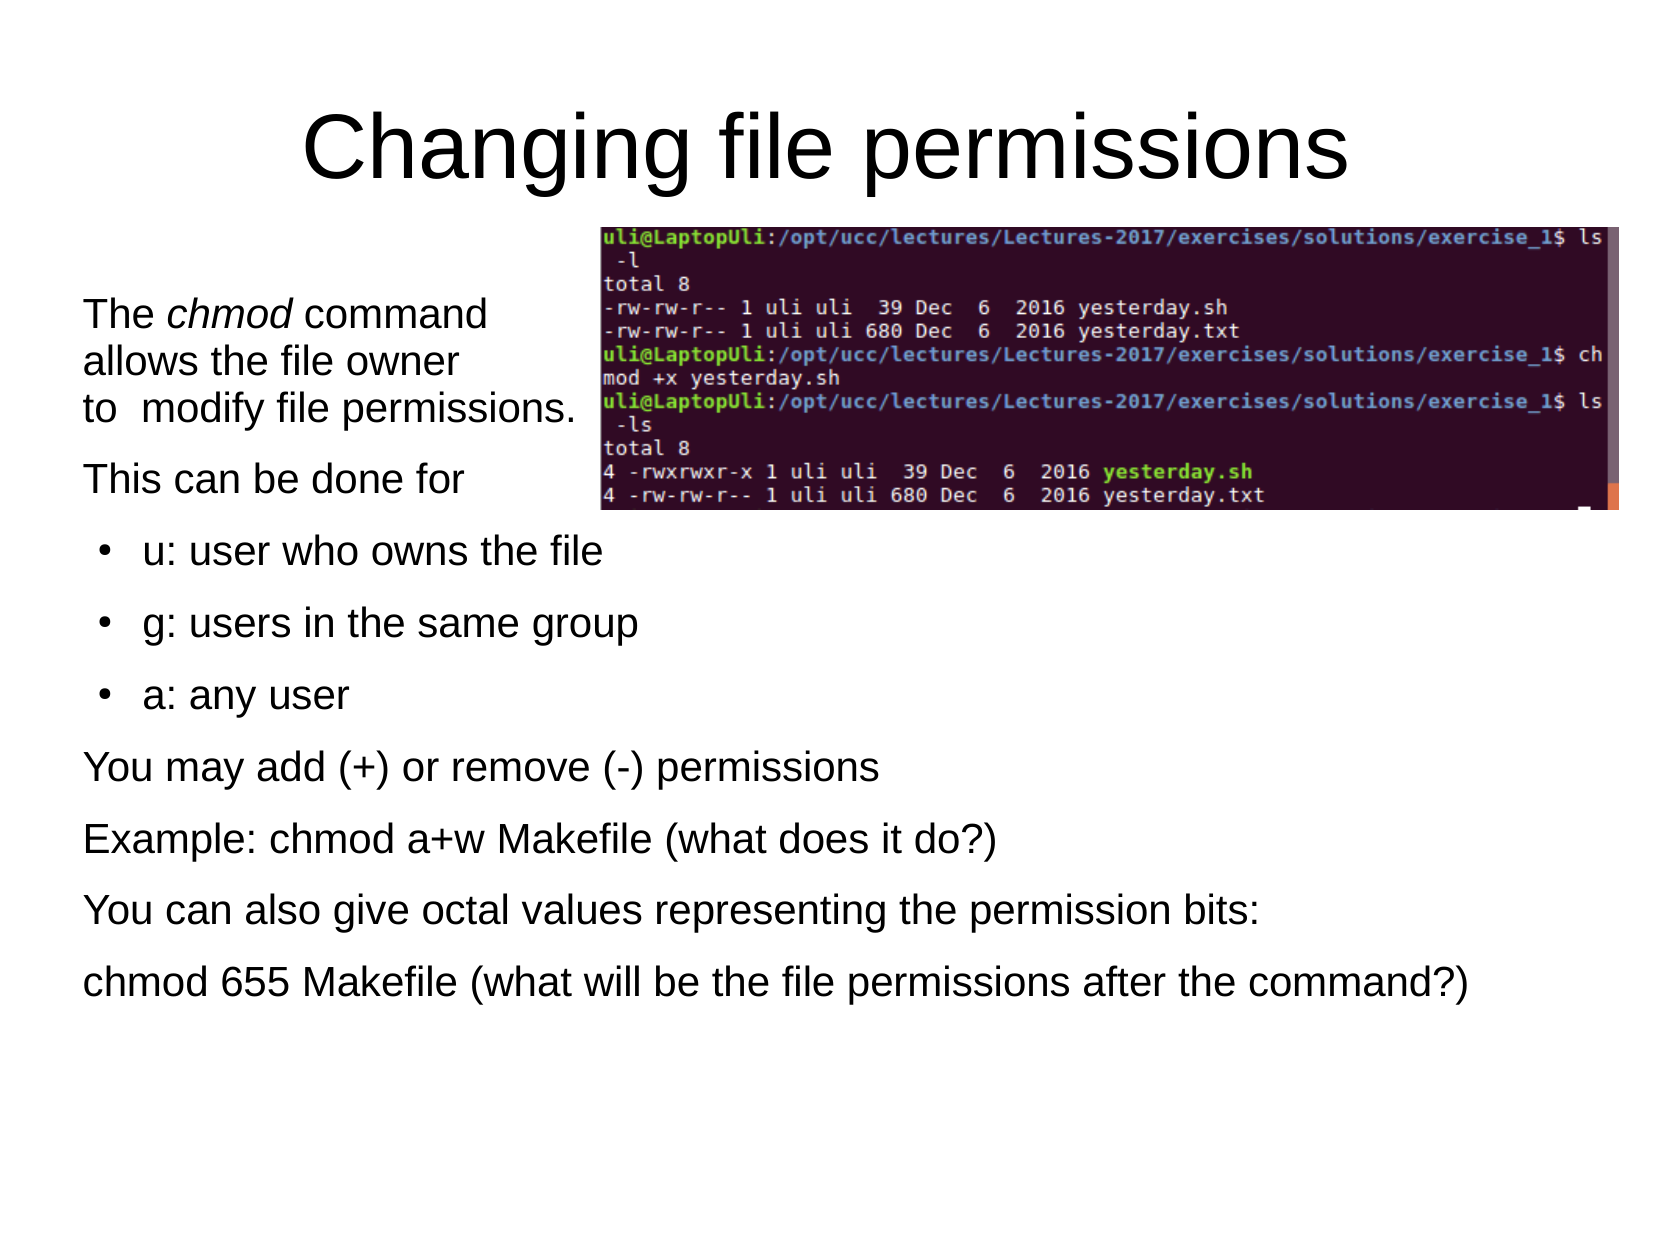

# Changing file permissions
The chmod command
allows the file owner
to modify file permissions.
This can be done for
u: user who owns the file
g: users in the same group
a: any user
You may add (+) or remove (-) permissions
Example: chmod a+w Makefile (what does it do?)
You can also give octal values representing the permission bits:
chmod 655 Makefile (what will be the file permissions after the command?)